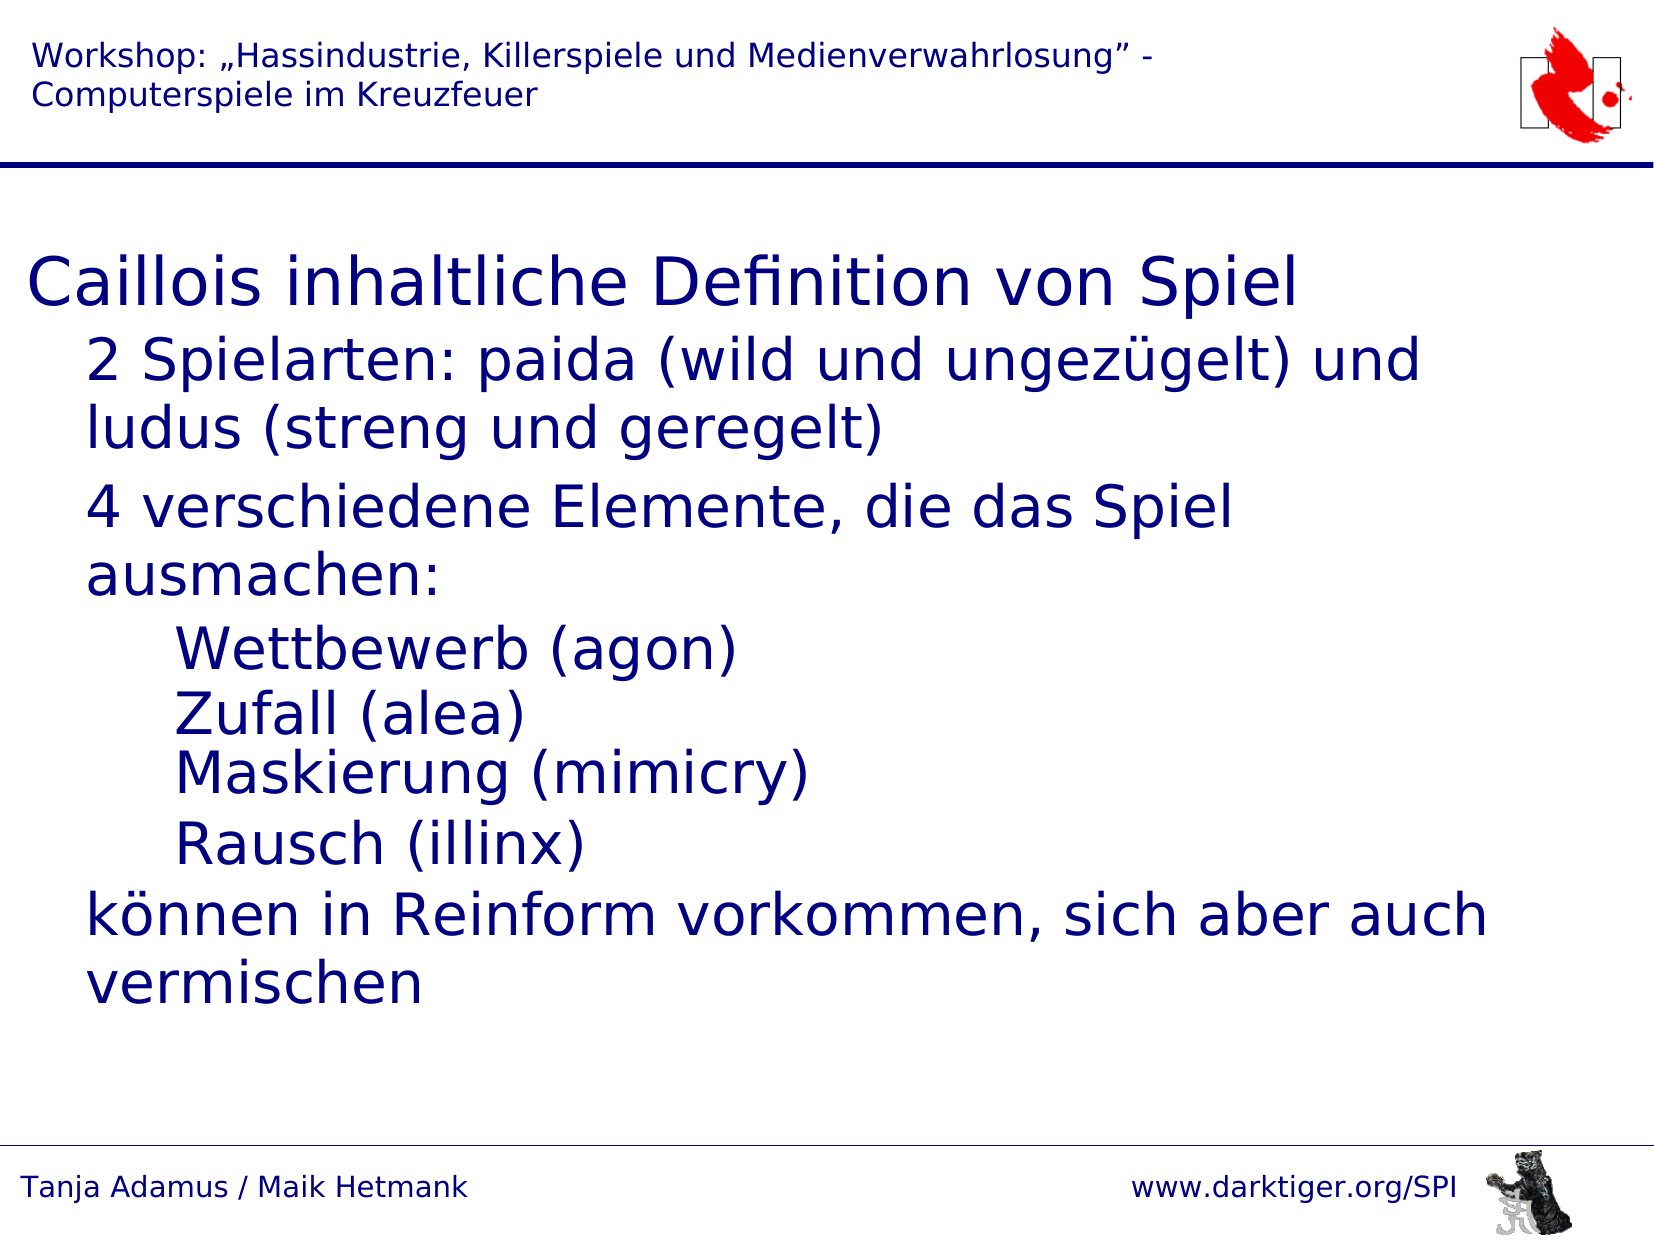

Workshop: „Hassindustrie, Killerspiele und Medienverwahrlosung” - Computerspiele im Kreuzfeuer
Caillois inhaltliche Definition von Spiel
2 Spielarten: paida (wild und ungezügelt) und ludus (streng und geregelt)
4 verschiedene Elemente, die das Spiel ausmachen:
Wettbewerb (agon)
Zufall (alea)
Maskierung (mimicry)
Rausch (illinx)
können in Reinform vorkommen, sich aber auch vermischen